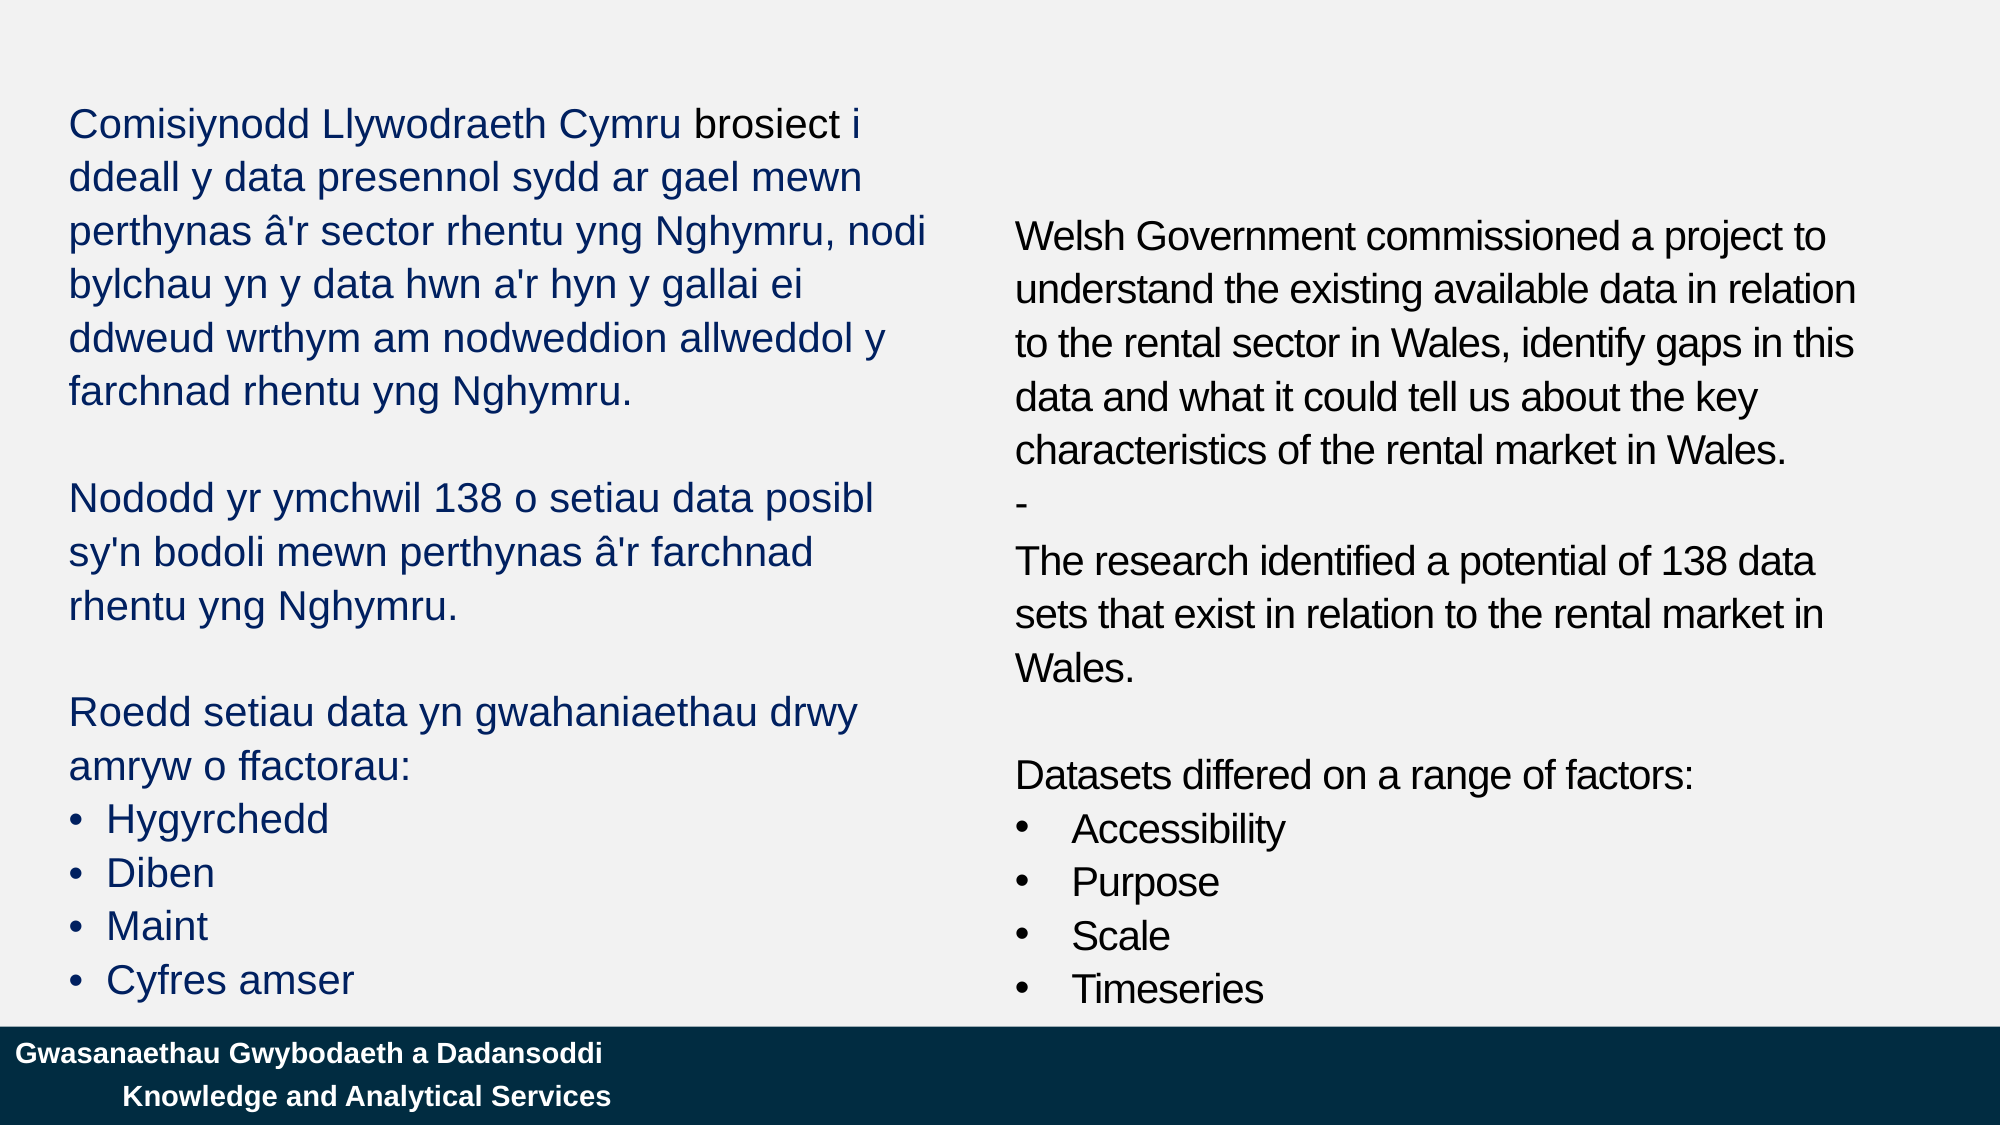

Comisiynodd Llywodraeth Cymru brosiect i ddeall y data presennol sydd ar gael mewn perthynas â'r sector rhentu yng Nghymru, nodi bylchau yn y data hwn a'r hyn y gallai ei ddweud wrthym am nodweddion allweddol y farchnad rhentu yng Nghymru.
Nododd yr ymchwil 138 o setiau data posibl sy'n bodoli mewn perthynas â'r farchnad rhentu yng Nghymru.
Roedd setiau data yn gwahaniaethau drwy amryw o ffactorau:
• Hygyrchedd
• Diben
• Maint
• Cyfres amser
Welsh Government commissioned a project to understand the existing available data in relation to the rental sector in Wales, identify gaps in this data and what it could tell us about the key characteristics of the rental market in Wales.
The research identified a potential of 138 data sets that exist in relation to the rental market in Wales.
Datasets differed on a range of factors:
Accessibility
Purpose
Scale
Timeseries
Gwasanaethau Gwybodaeth a Dadansoddi
Knowledge and Analytical Services